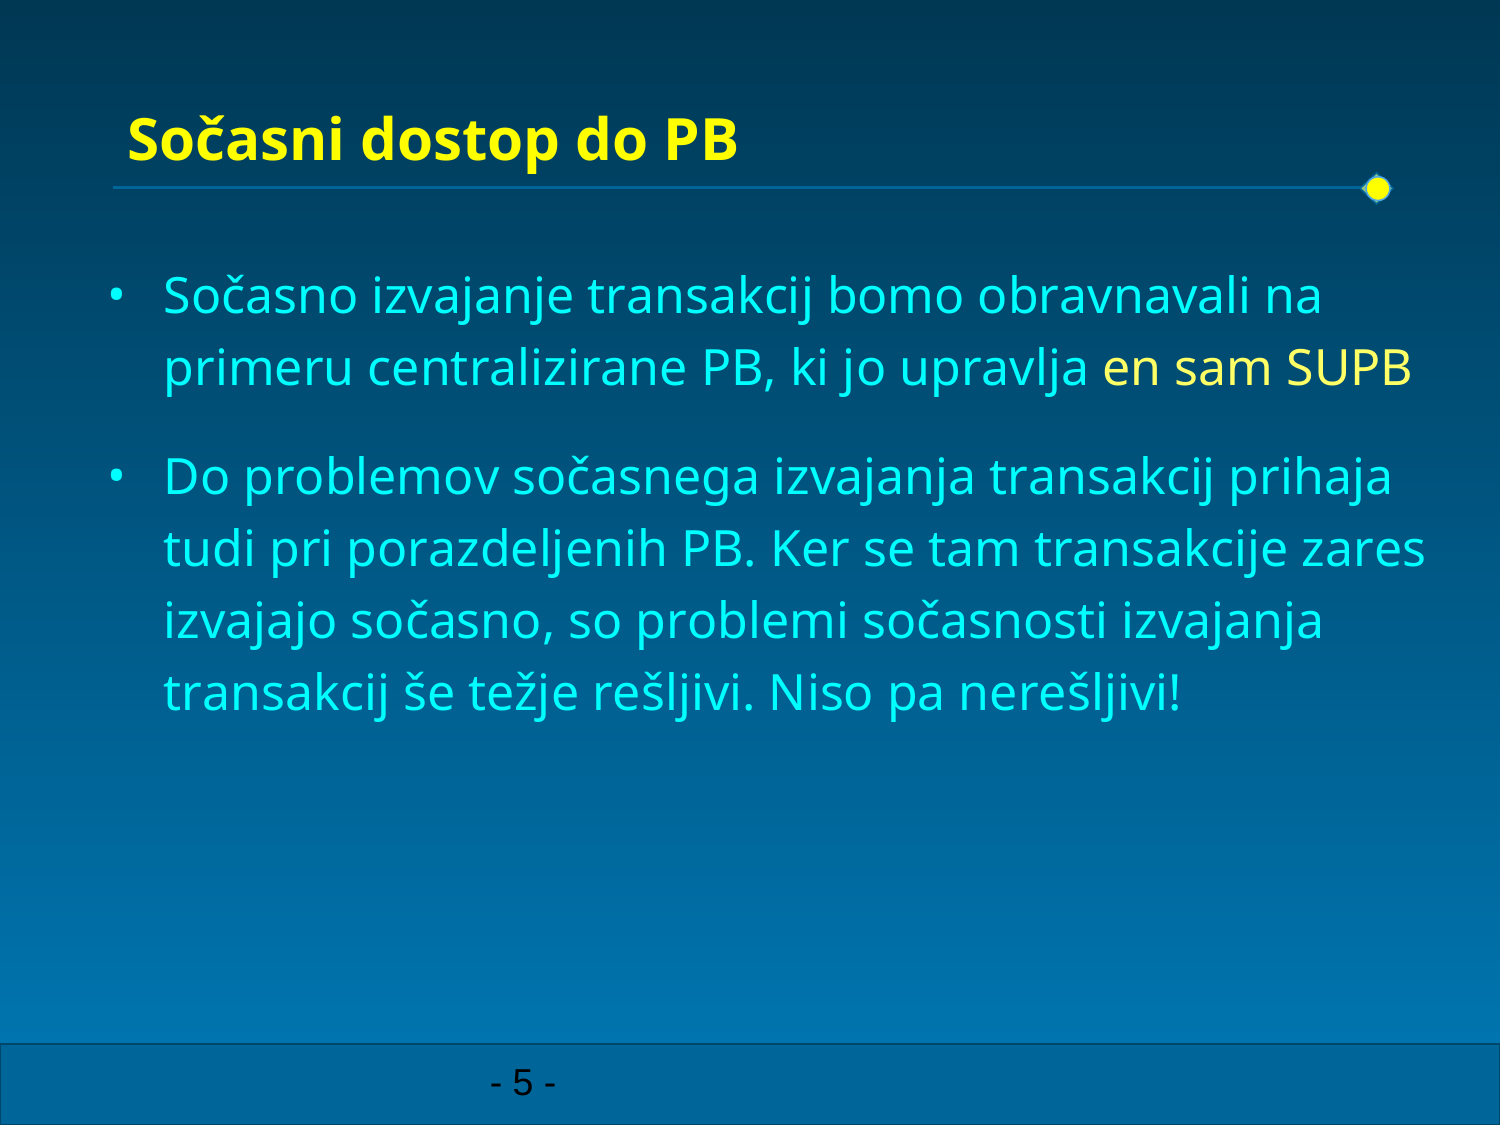

# Sočasni dostop do PB
Sočasno izvajanje transakcij bomo obravnavali na primeru centralizirane PB, ki jo upravlja en sam SUPB
Do problemov sočasnega izvajanja transakcij prihaja tudi pri porazdeljenih PB. Ker se tam transakcije zares izvajajo sočasno, so problemi sočasnosti izvajanja transakcij še težje rešljivi. Niso pa nerešljivi!